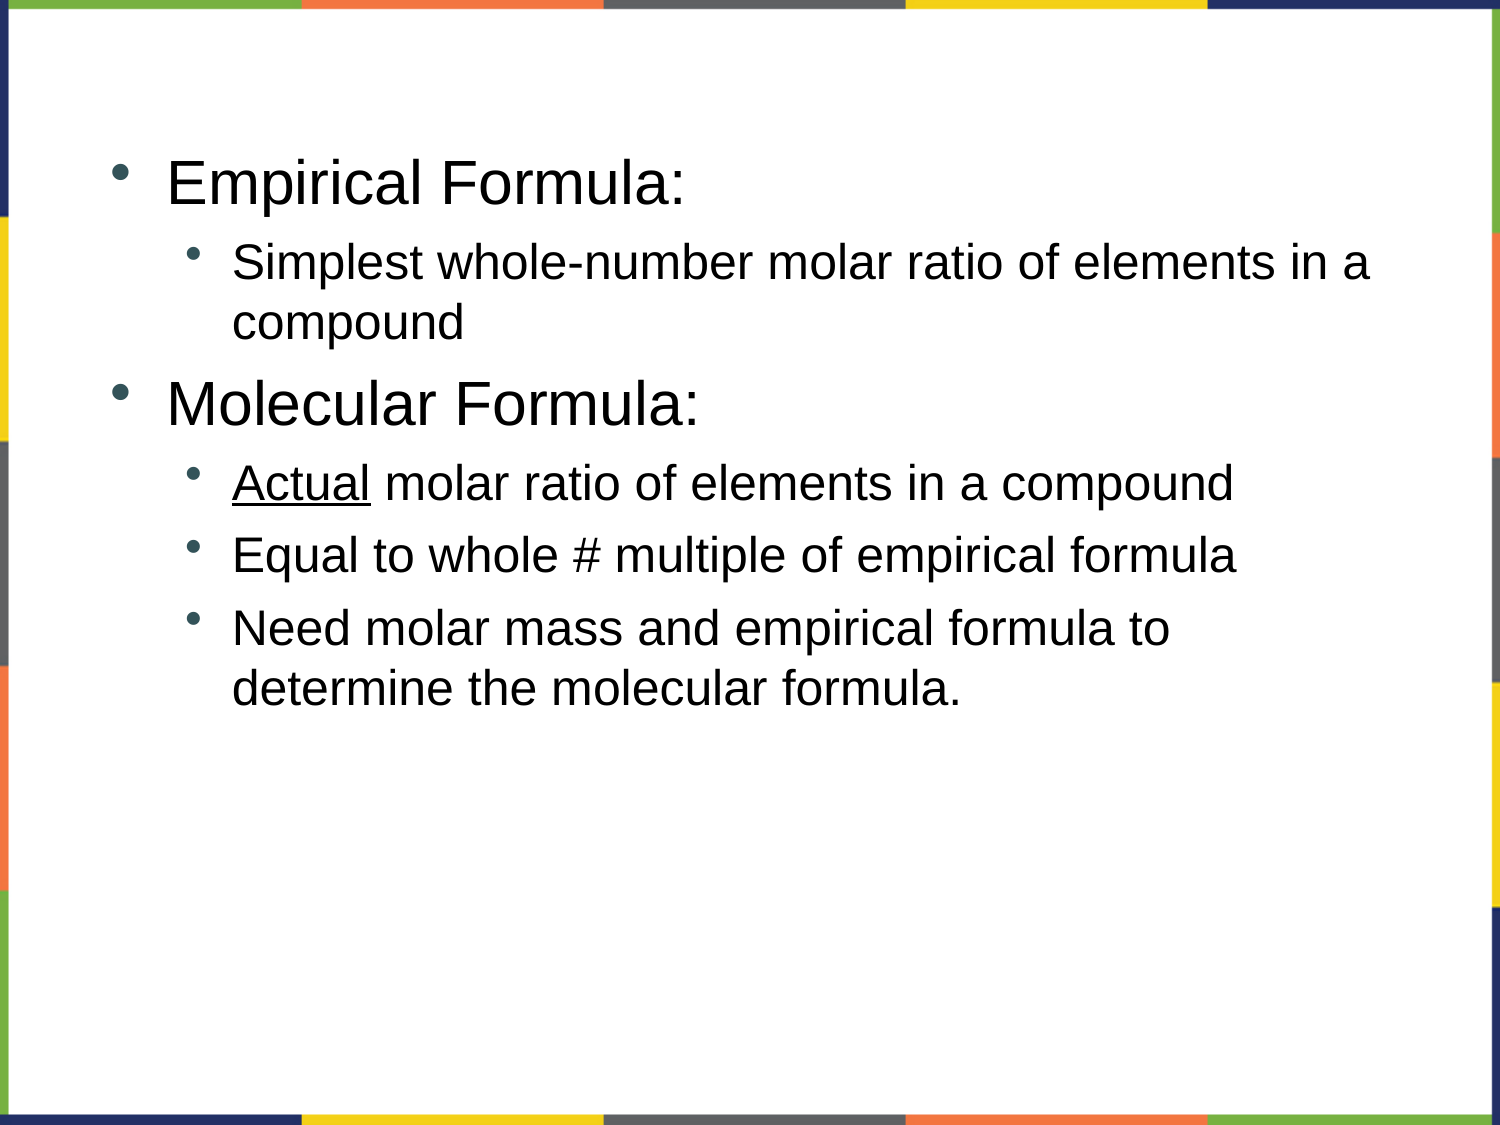

# Empirical Formula:
Simplest whole-number molar ratio of elements in a compound
Molecular Formula:
Actual molar ratio of elements in a compound
Equal to whole # multiple of empirical formula
Need molar mass and empirical formula to determine the molecular formula.